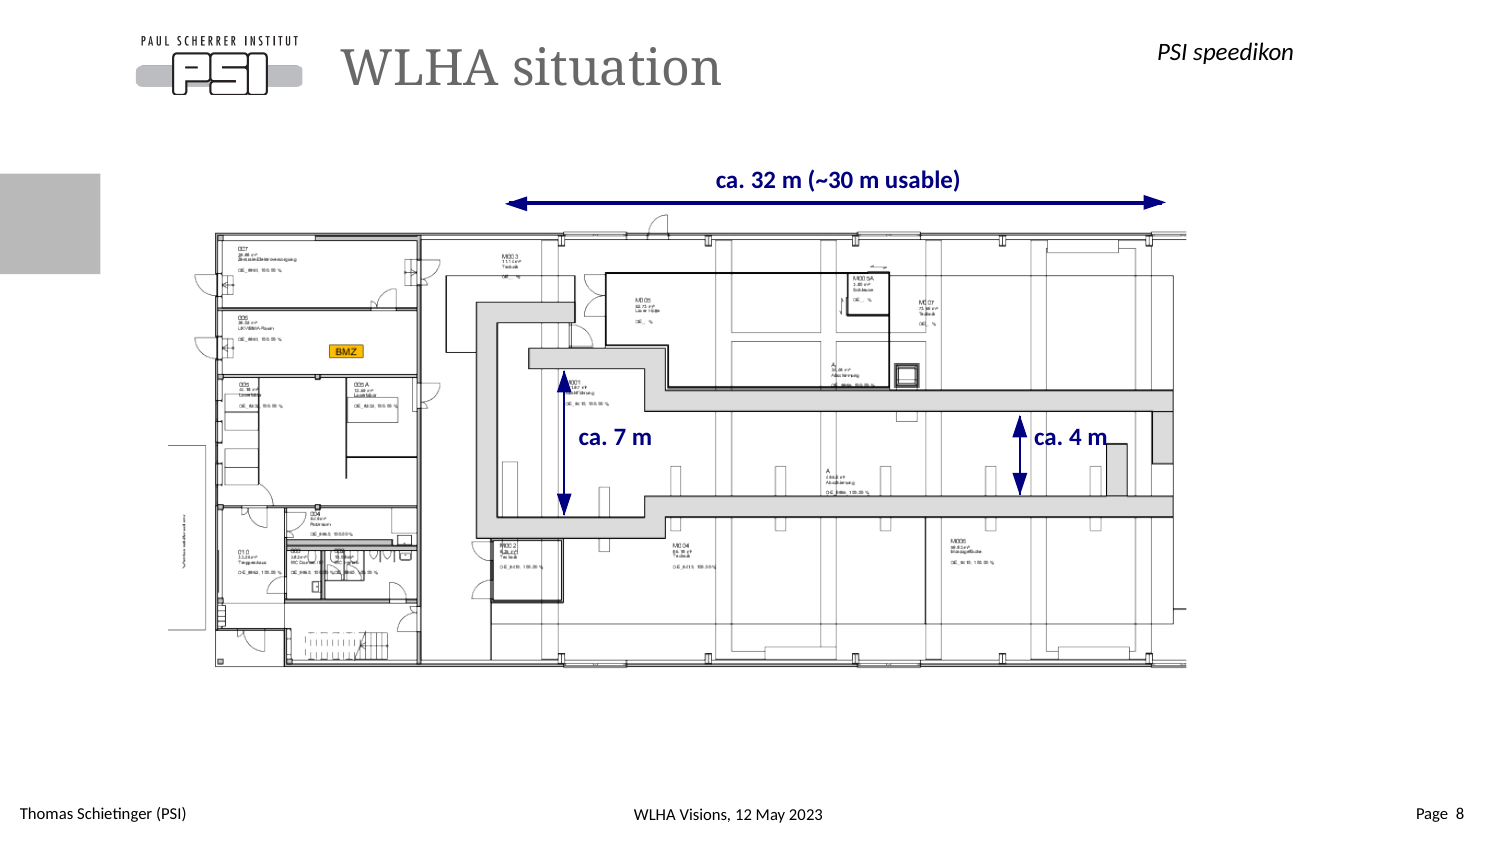

PSI speedikon
# WLHA situation
ca. 32 m (~30 m usable)
ca. 7 m
ca. 4 m